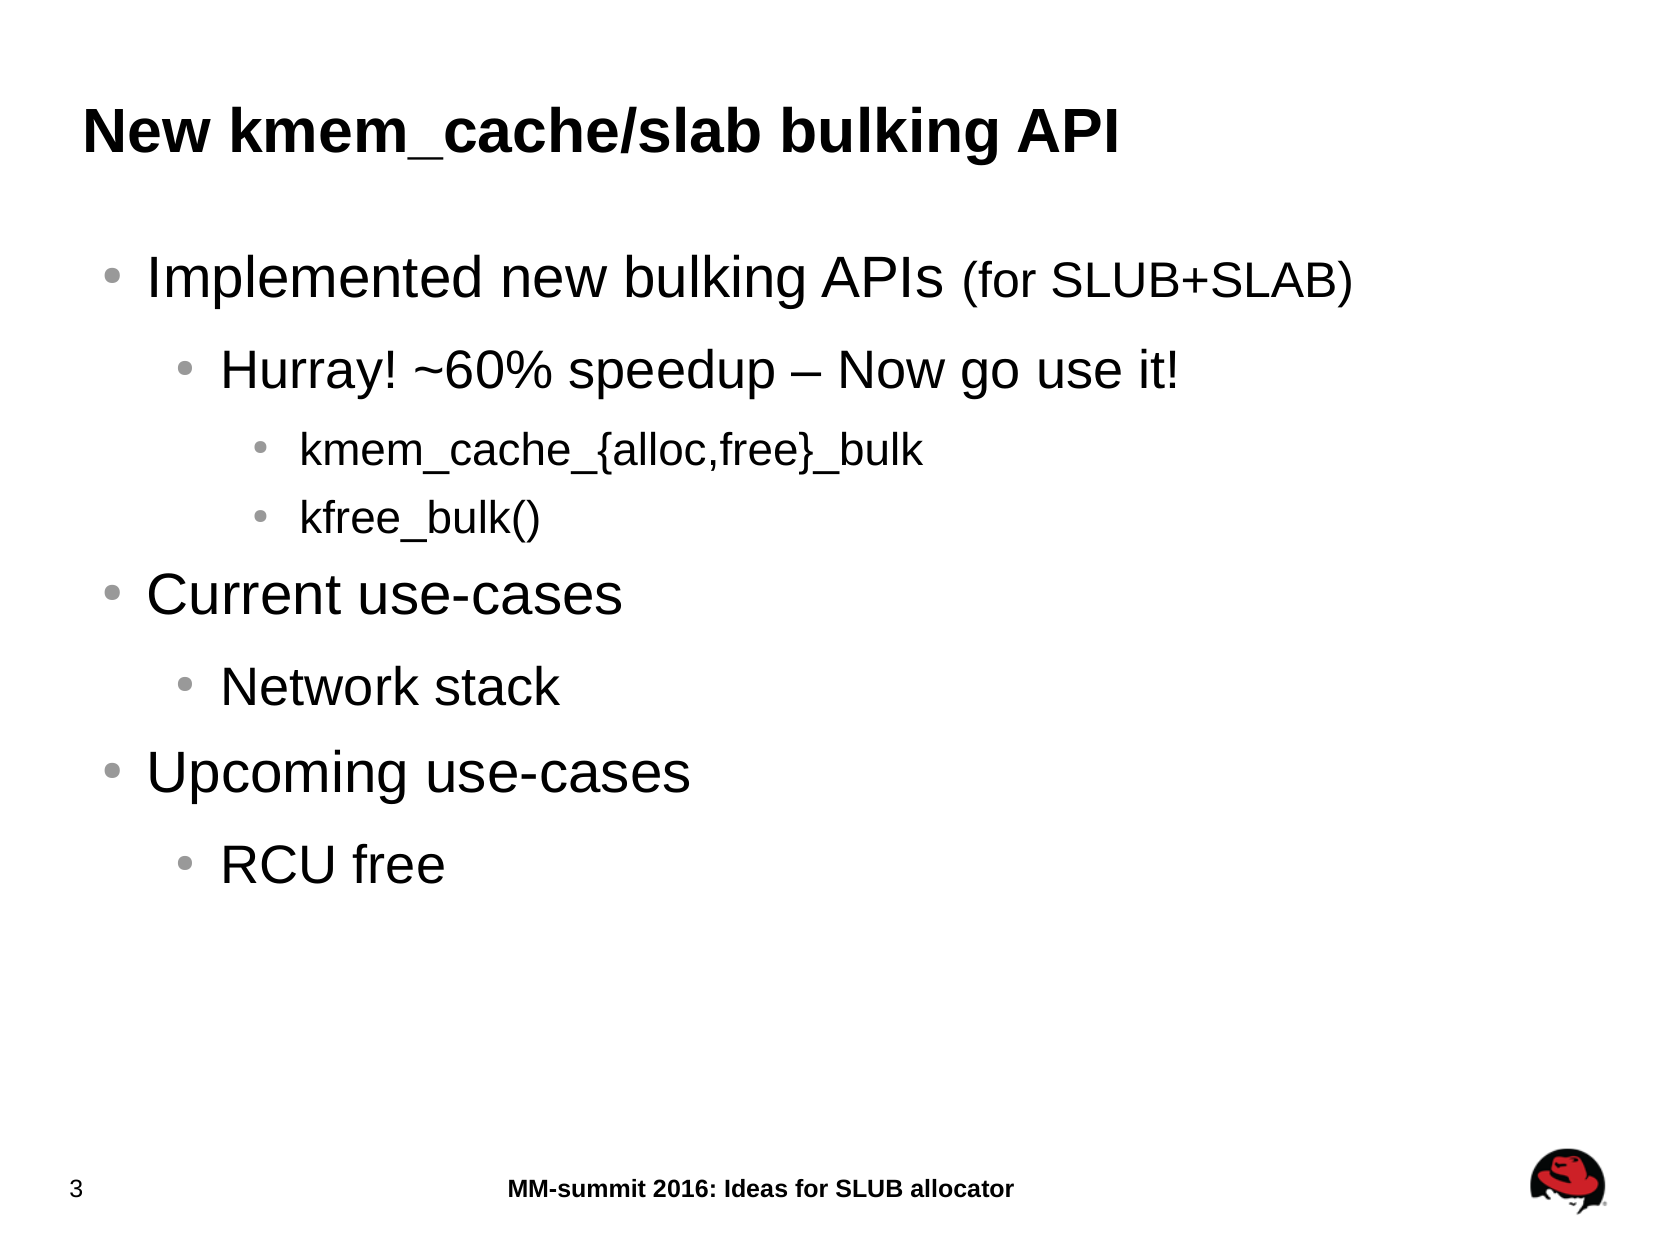

# New kmem_cache/slab bulking API
Implemented new bulking APIs (for SLUB+SLAB)
Hurray! ~60% speedup – Now go use it!
kmem_cache_{alloc,free}_bulk
kfree_bulk()
Current use-cases
Network stack
Upcoming use-cases
RCU free